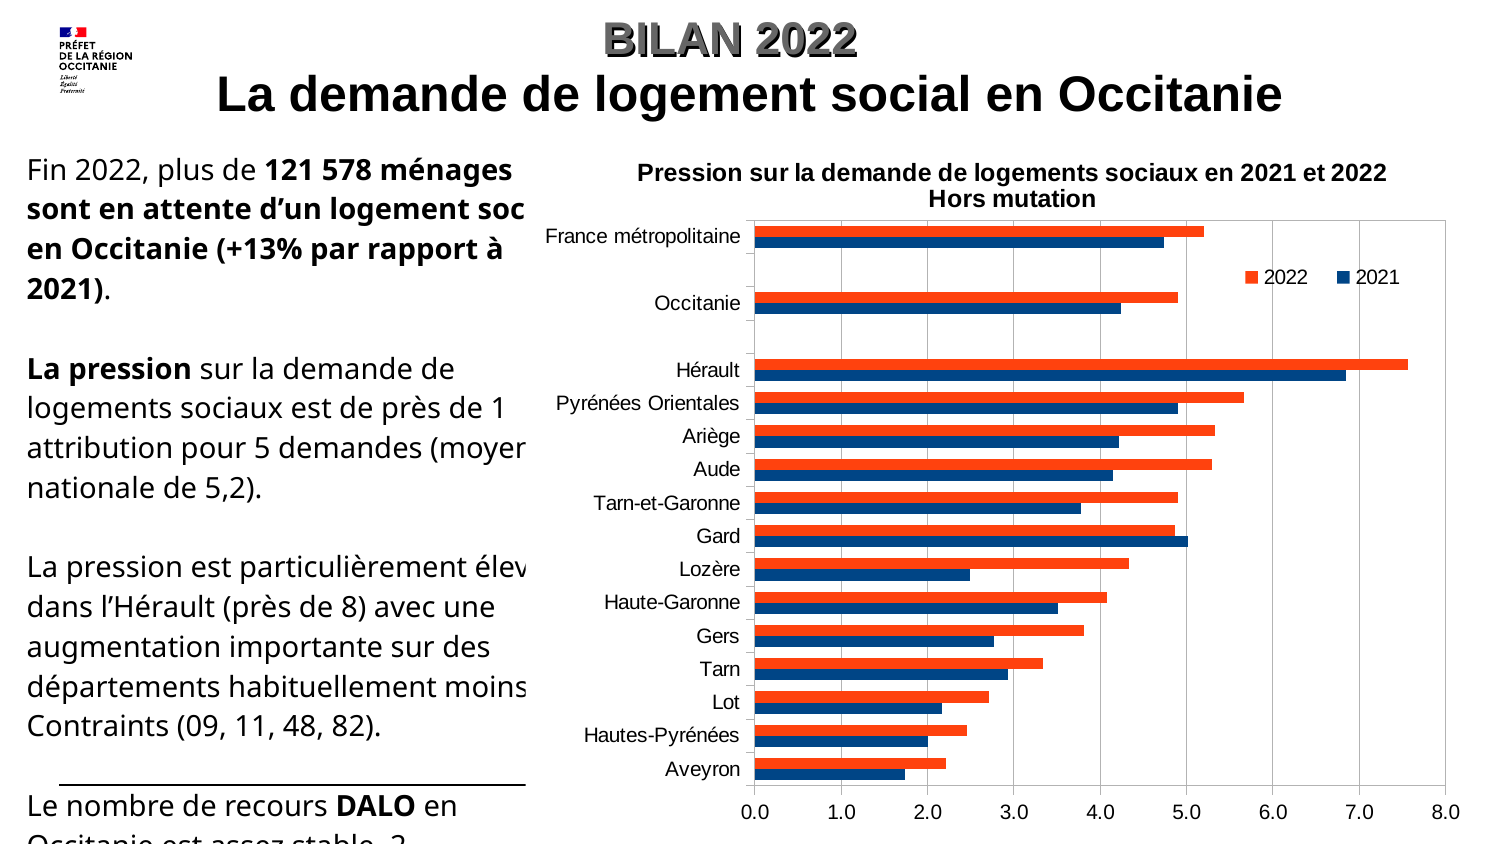

BILAN 2022
# La demande de logement social en Occitanie
### Chart: Pression sur la demande de logements sociaux en 2021 et 2022 Hors mutation
| Category | 2021 | 2022 |
|---|---|---|
| Aveyron | 1.74311926605505 | 2.21607378129117 |
| Hautes-Pyrénées | 2.00373482726424 | 2.45901639344262 |
| Lot | 2.17138103161398 | 2.70512820512821 |
| Tarn | 2.92672413793103 | 3.34064080944351 |
| Gers | 2.76850393700787 | 3.8078431372549 |
| Haute-Garonne | 3.51610796691337 | 4.07804590935845 |
| Lozère | 2.48880597014925 | 4.33522727272727 |
| Gard | 5.01230012300123 | 4.86898489638216 |
| Tarn-et-Garonne | 3.77615298087739 | 4.89480198019802 |
| Aude | 4.14325646401118 | 5.28844682478959 |
| Ariège | 4.21498371335505 | 5.32638888888889 |
| Pyrénées Orientales | 4.8968253968254 | 5.66683467741936 |
| Hérault | 6.84341637010676 | 7.5664692668981 |
| None | None | None |
| Occitanie | 4.23859855157565 | 4.89444444444445 |
| None | None | None |
| France métropolitaine | 4.73291389374702 | 5.19767785168107 |Fin 2022, plus de 121 578 ménages sont en attente d’un logement social en Occitanie (+13% par rapport à 2021).
La pression sur la demande de logements sociaux est de près de 1 attribution pour 5 demandes (moyenne nationale de 5,2).
La pression est particulièrement élevée dans l’Hérault (près de 8) avec une augmentation importante sur des
départements habituellement moins
Contraints (09, 11, 48, 82).
Le nombre de recours DALO en Occitanie est assez stable. 2 départements
restent très tendus (Hérault et Haute-
Garonne)